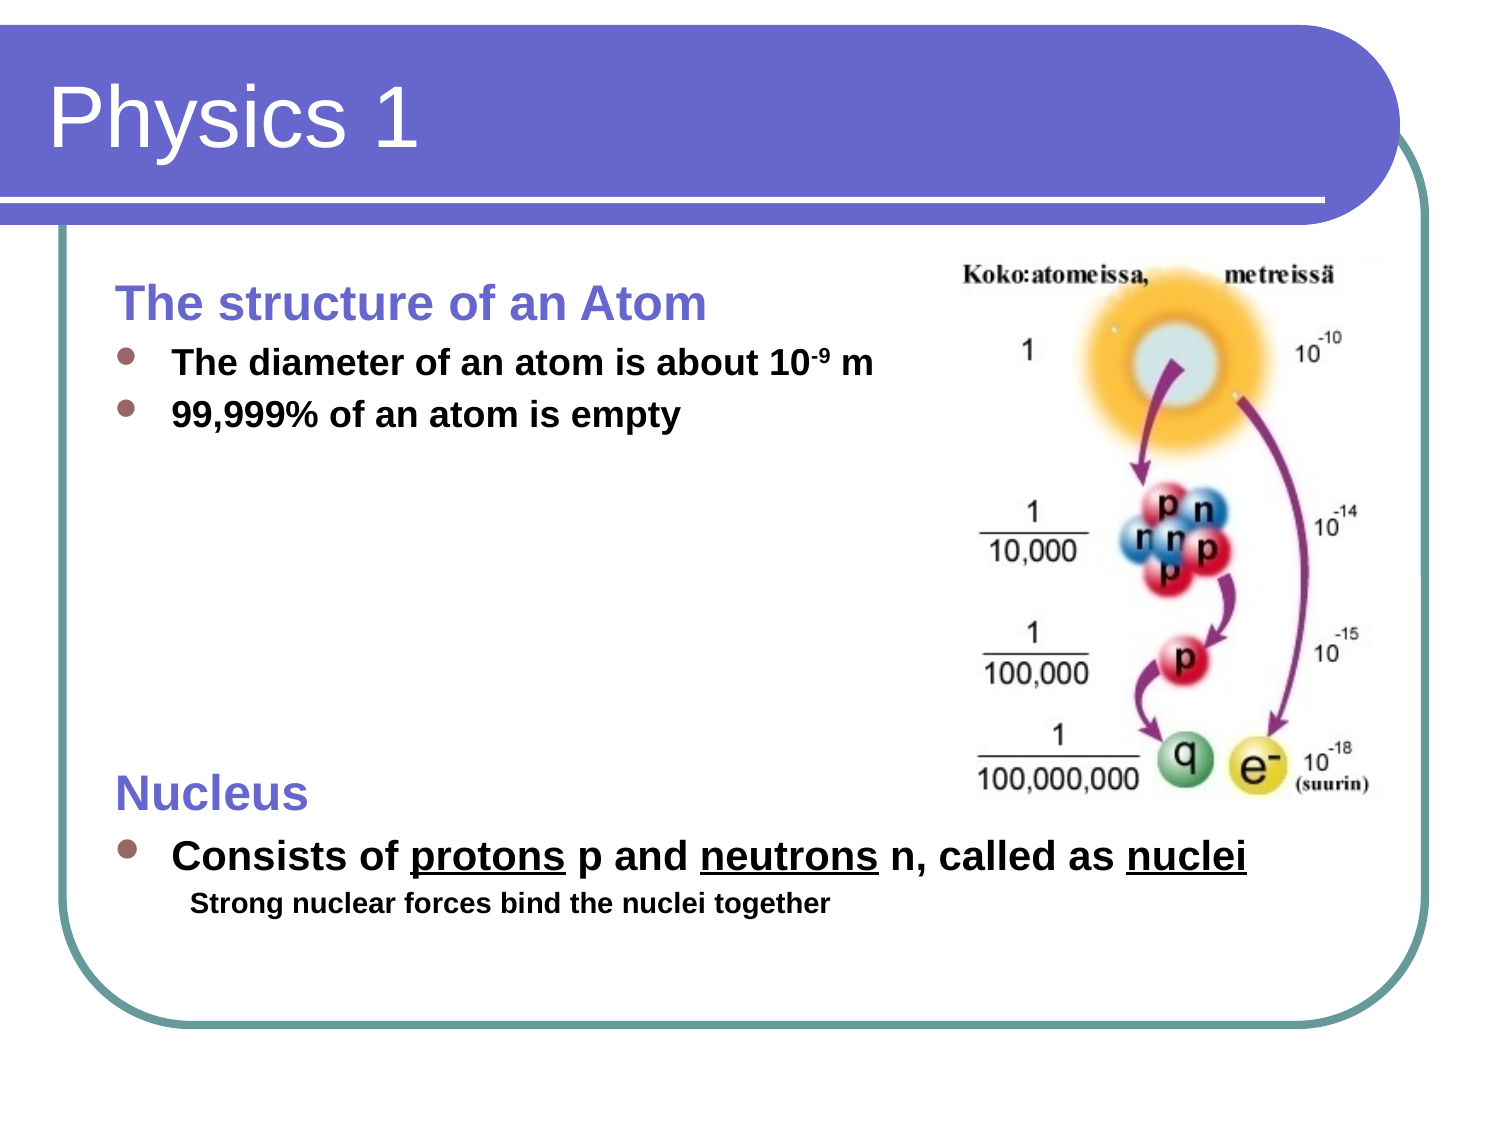

# Physics 1
The structure of an Atom
The diameter of an atom is about 10-9 m
99,999% of an atom is empty
Nucleus
Consists of protons p and neutrons n, called as nuclei
Strong nuclear forces bind the nuclei together